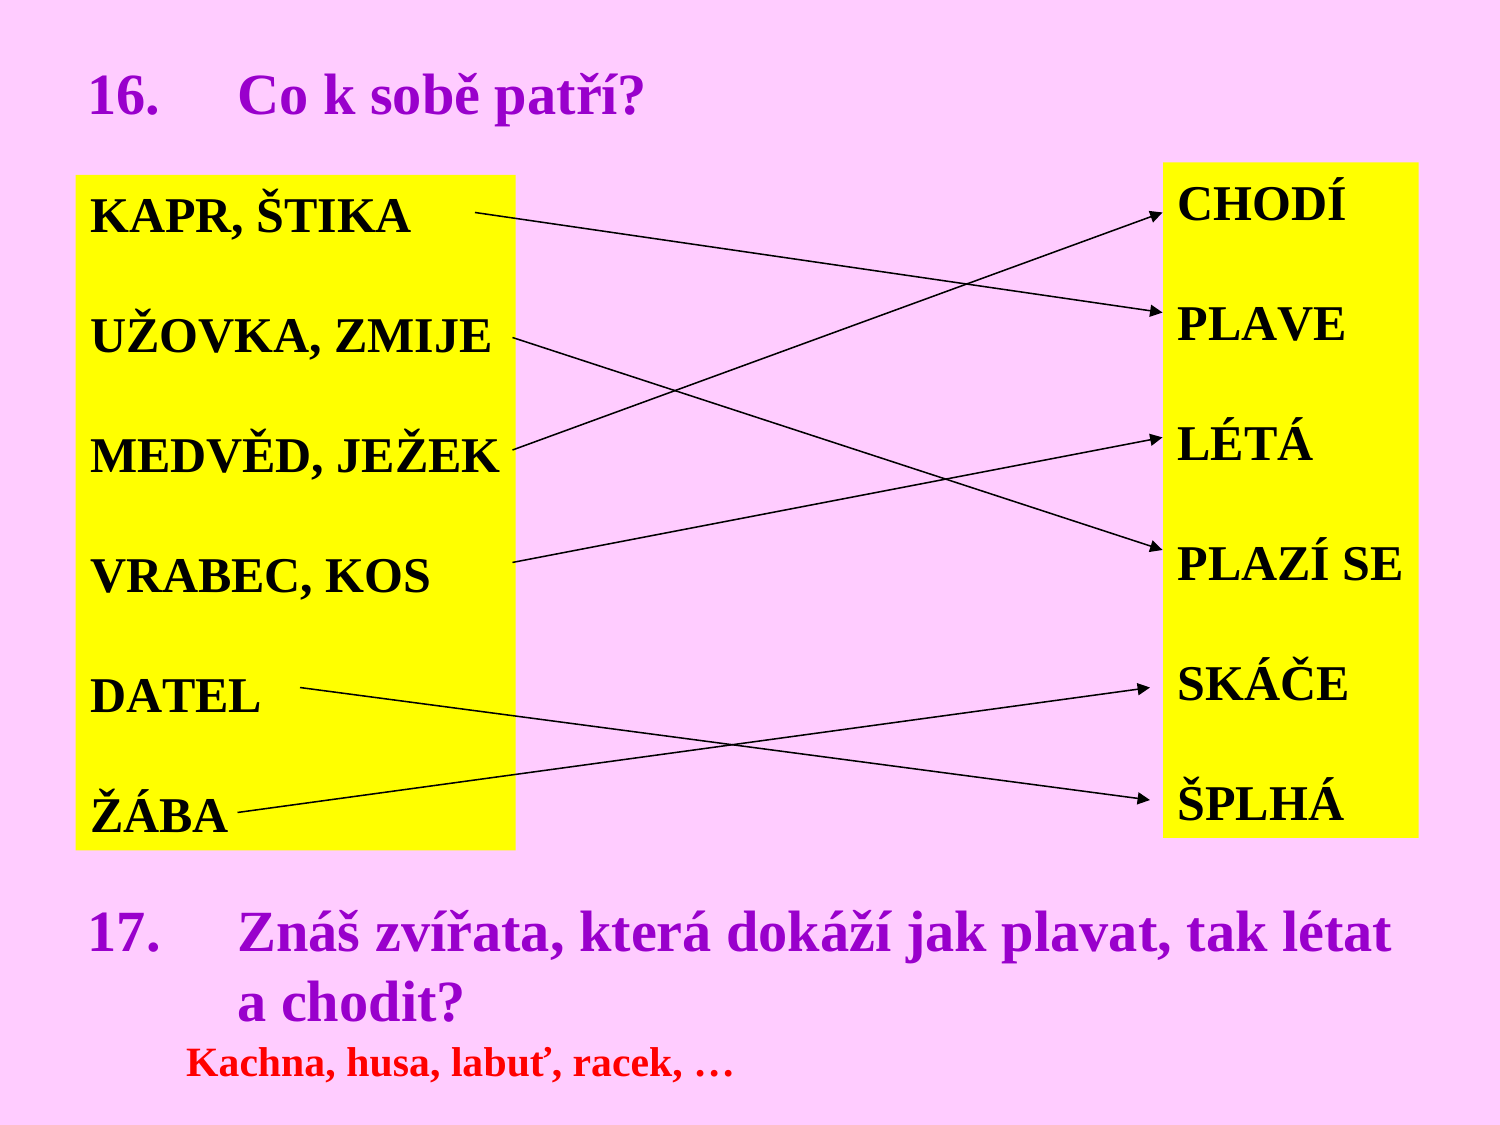

16.	Co k sobě patří?
CHODÍ
PLAVE
LÉTÁ
PLAZÍ SE
SKÁČE
ŠPLHÁ
KAPR, ŠTIKA
UŽOVKA, ZMIJE
MEDVĚD, JEŽEK
VRABEC, KOS
DATEL
ŽÁBA
17.	Znáš zvířata, která dokáží jak plavat, tak létat
	a chodit?
Kachna, husa, labuť, racek, …